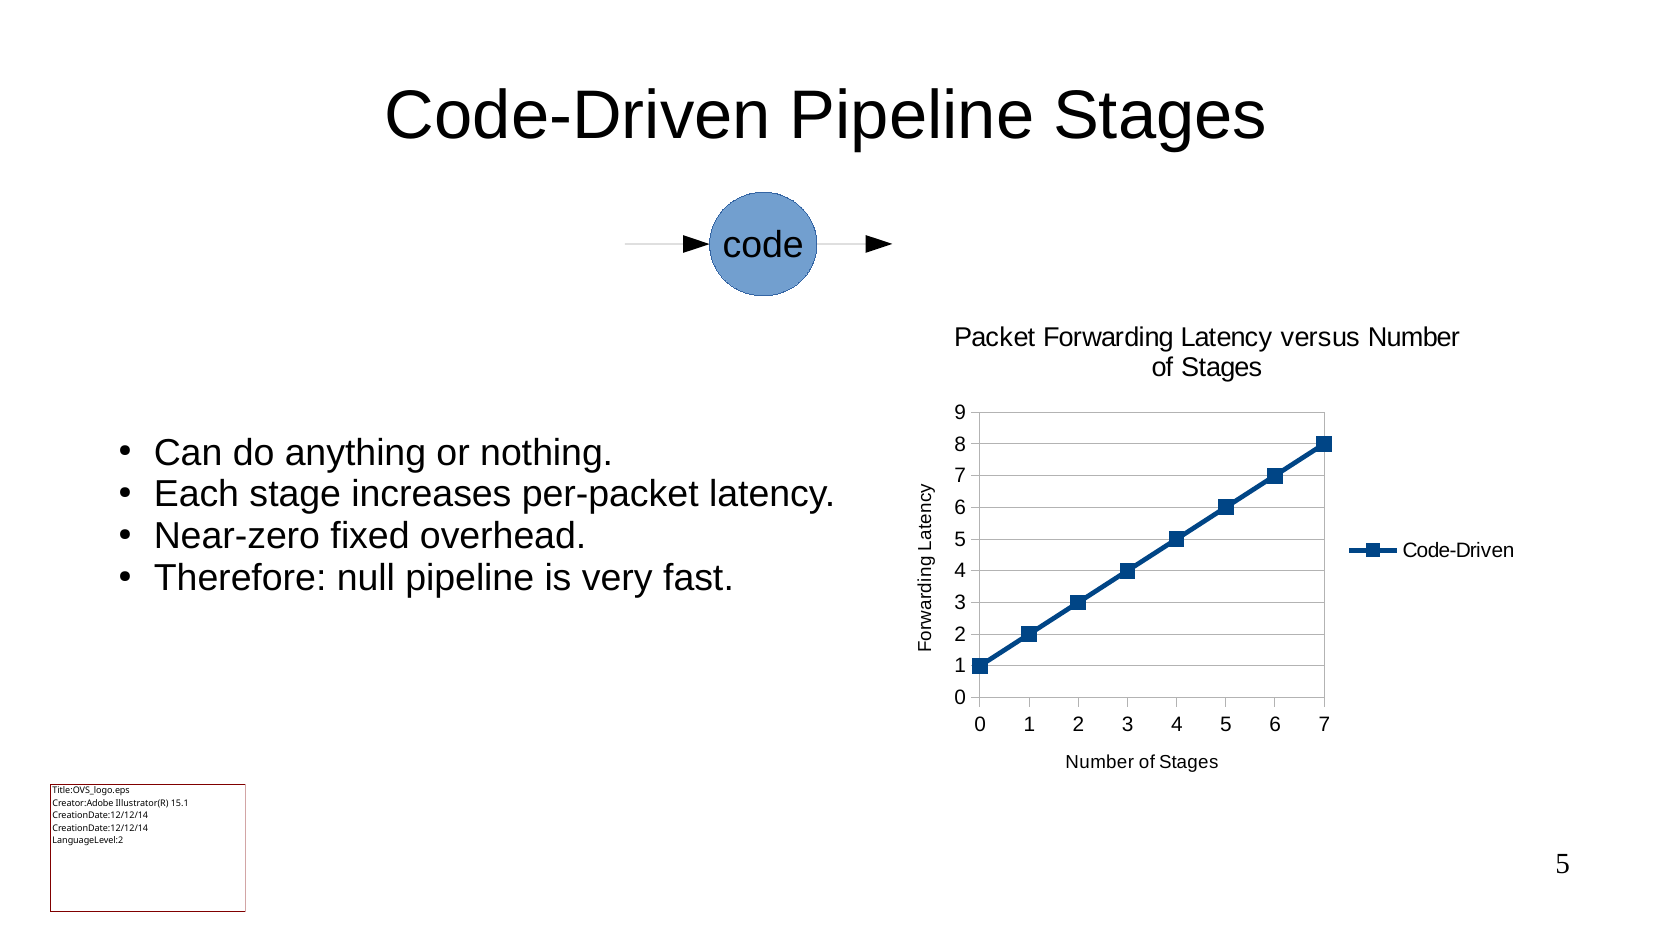

# Code-Driven Pipeline Stages
code
### Chart: Packet Forwarding Latency versus Number of Stages
| Category | Code-Driven |
|---|---|
| 0 | 1.0 |
| 1 | 2.0 |
| 2 | 3.0 |
| 3 | 4.0 |
| 4 | 5.0 |
| 5 | 6.0 |
| 6 | 7.0 |
| 7 | 8.0 |Can do anything or nothing.
Each stage increases per-packet latency.
Near-zero fixed overhead.
Therefore: null pipeline is very fast.
5